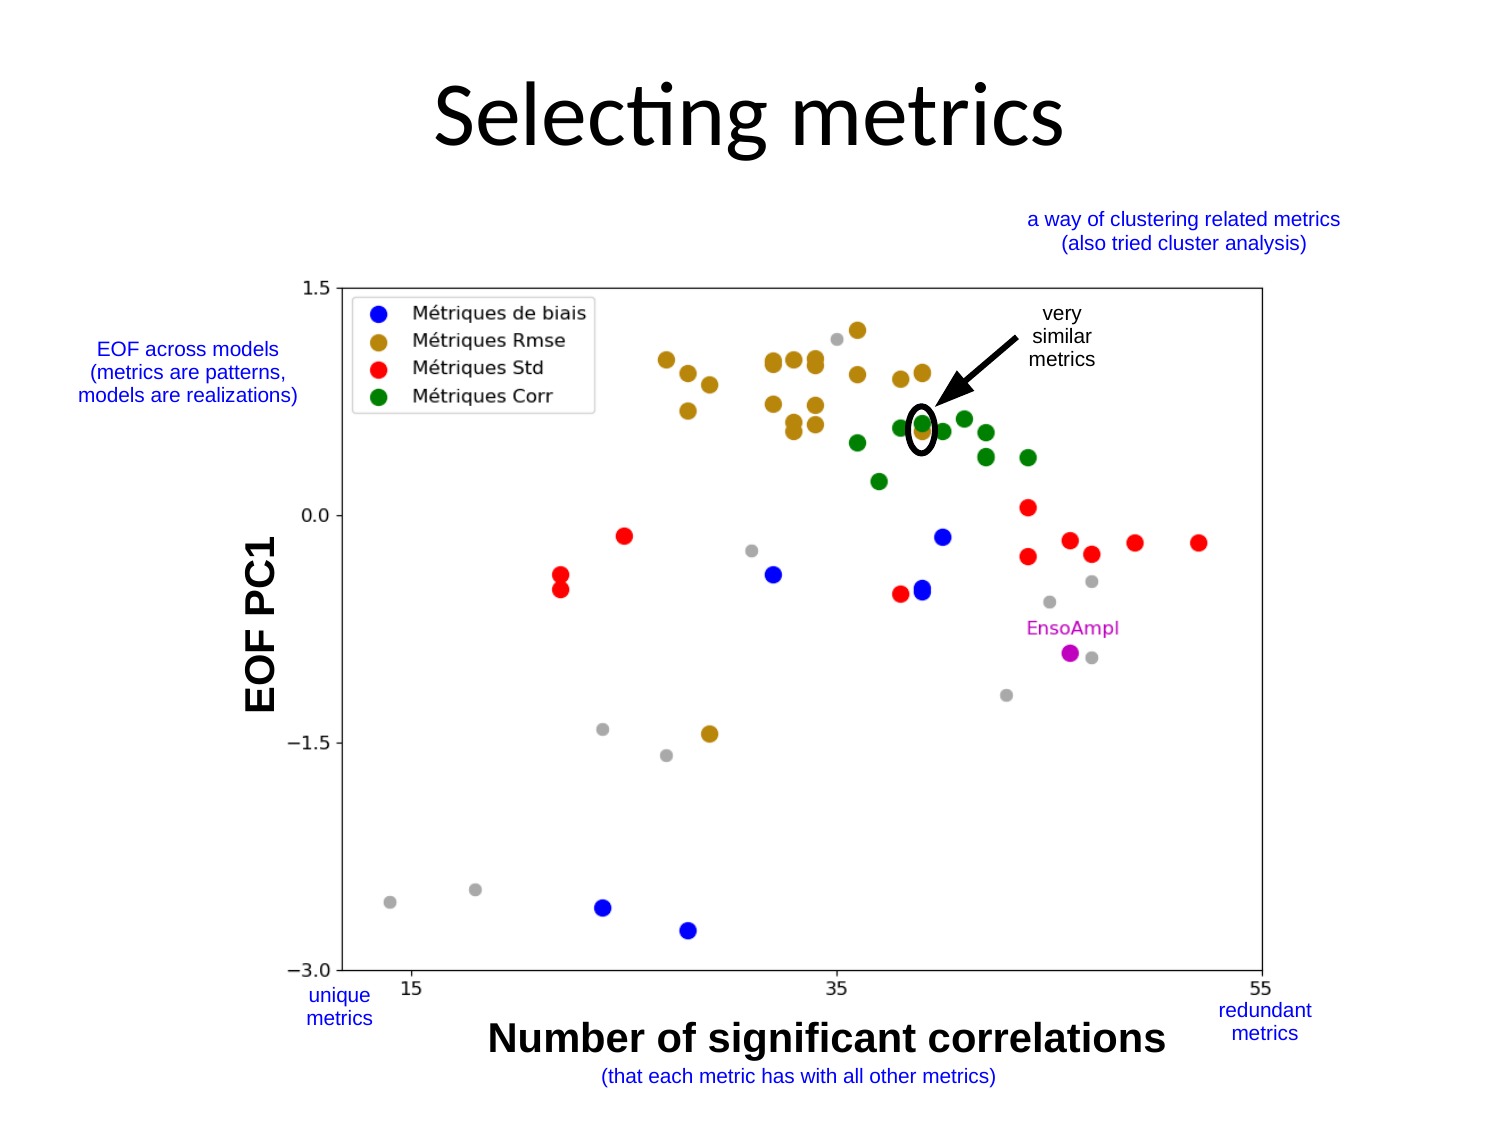

# Selecting metrics
a way of clustering related metrics
(also tried cluster analysis)
very
similar
metrics
EOF across models
(metrics are patterns,
models are realizations)
EOF PC1
unique
metrics
redundant
metrics
Number of significant correlations
(that each metric has with all other metrics)